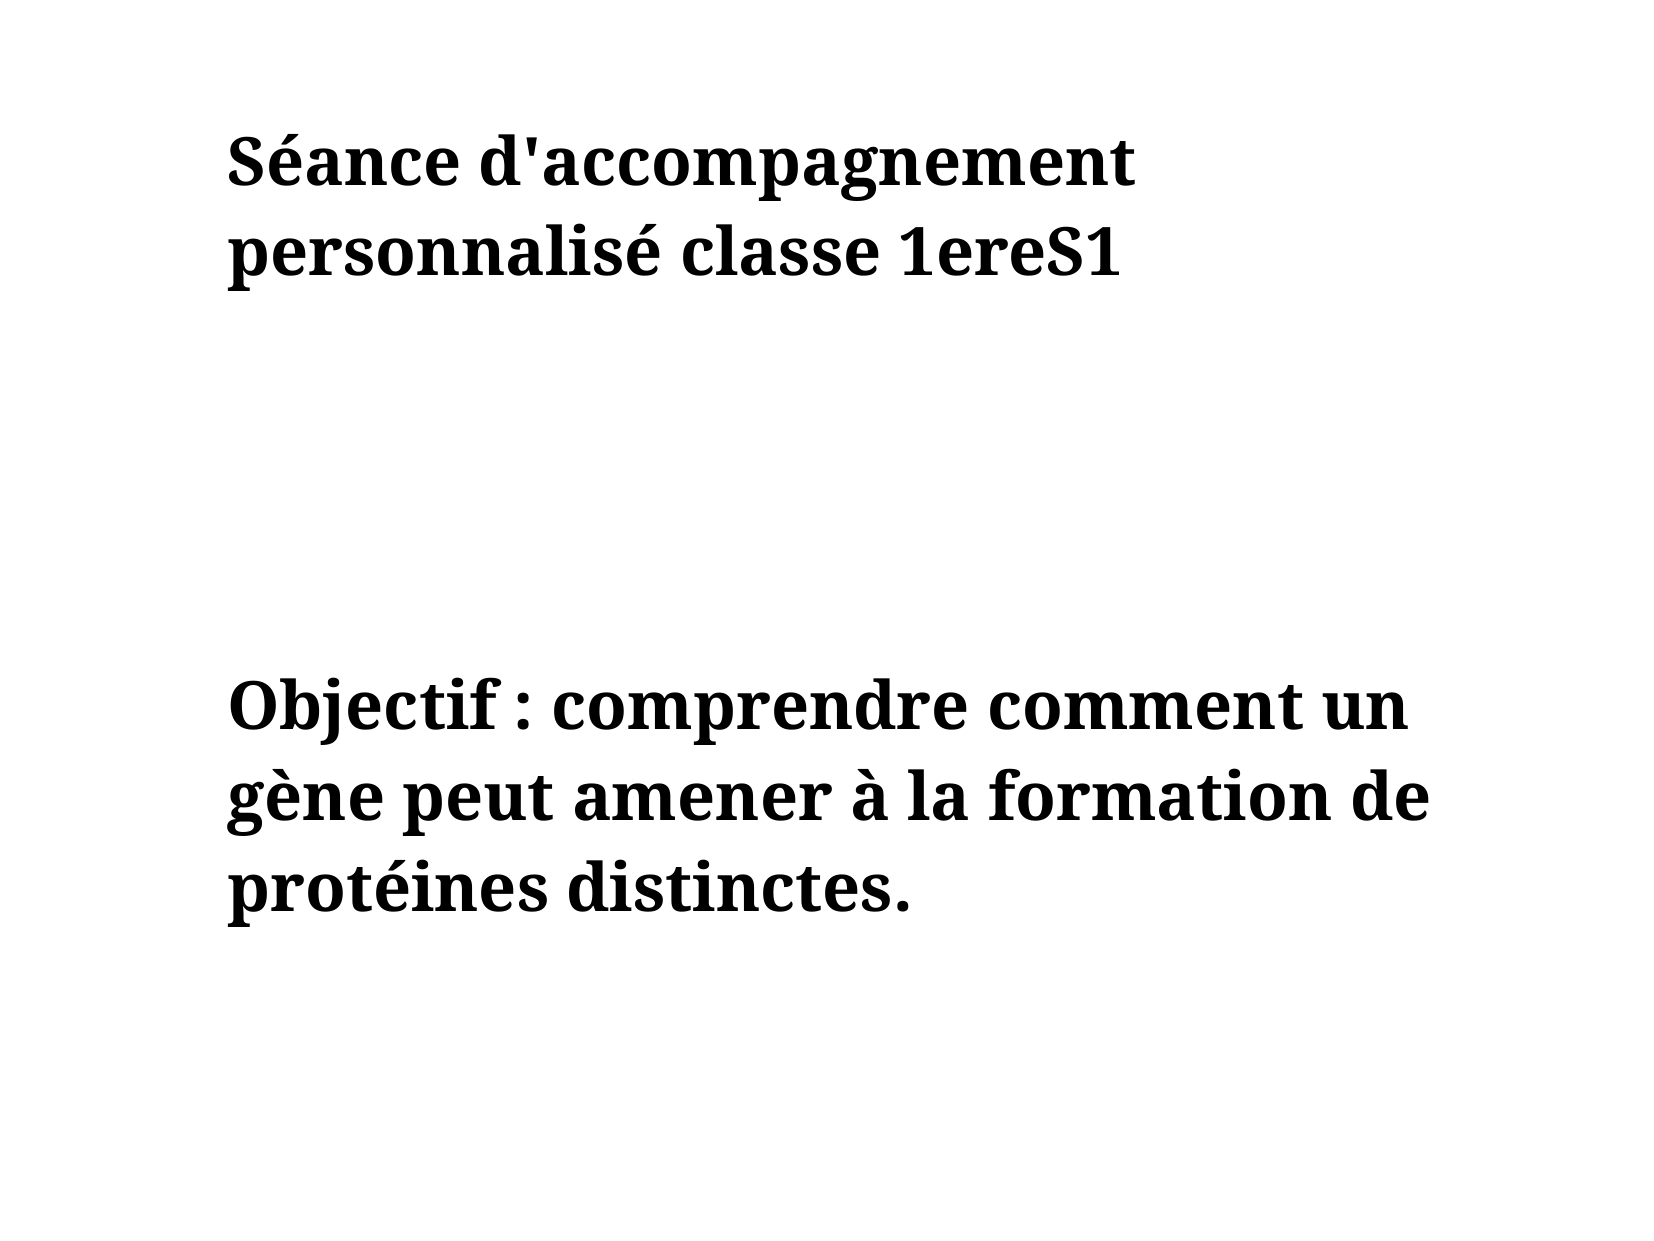

Séance d'accompagnement personnalisé classe 1ereS1
Objectif : comprendre comment un gène peut amener à la formation de protéines distinctes.